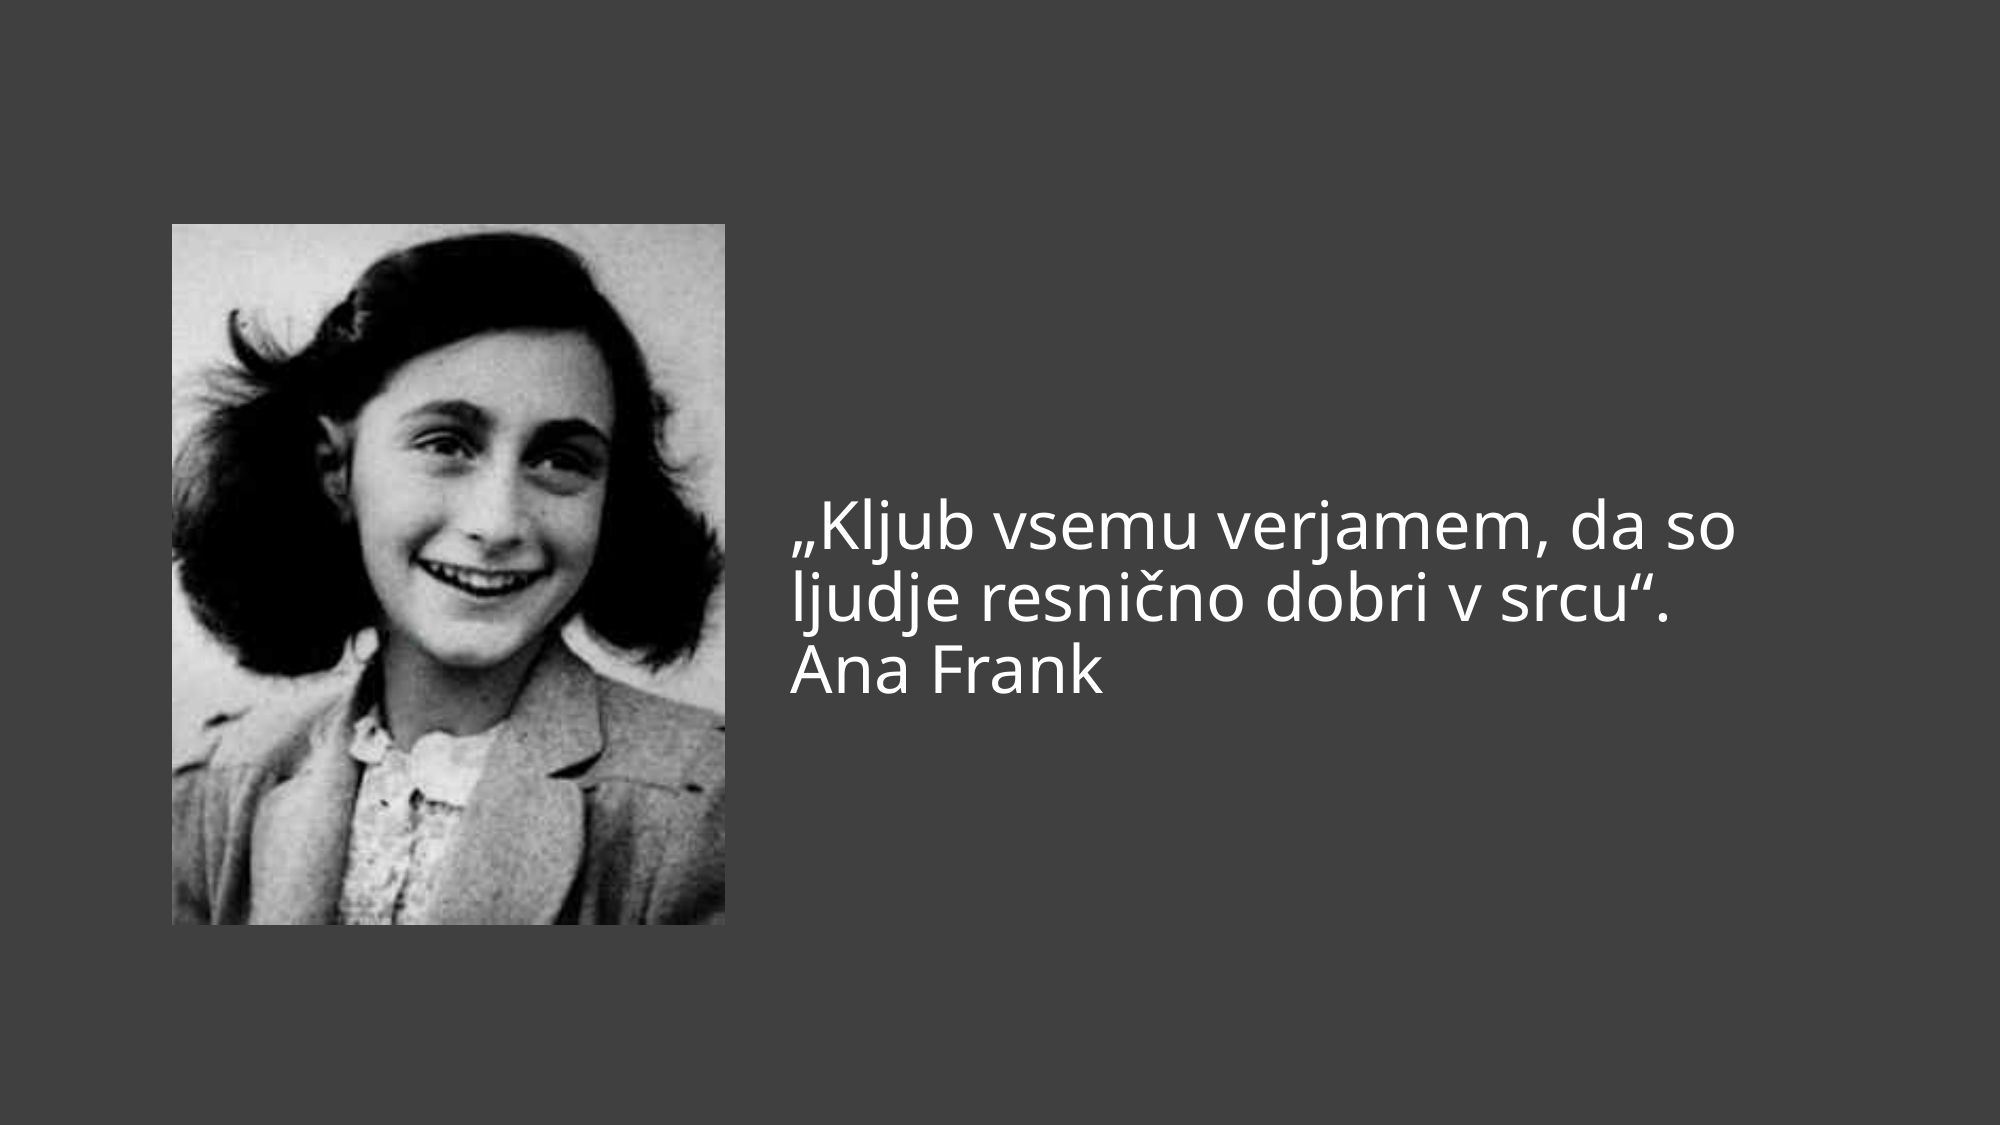

# „Kljub vsemu verjamem, da so ljudje resnično dobri v srcu“. Ana Frank